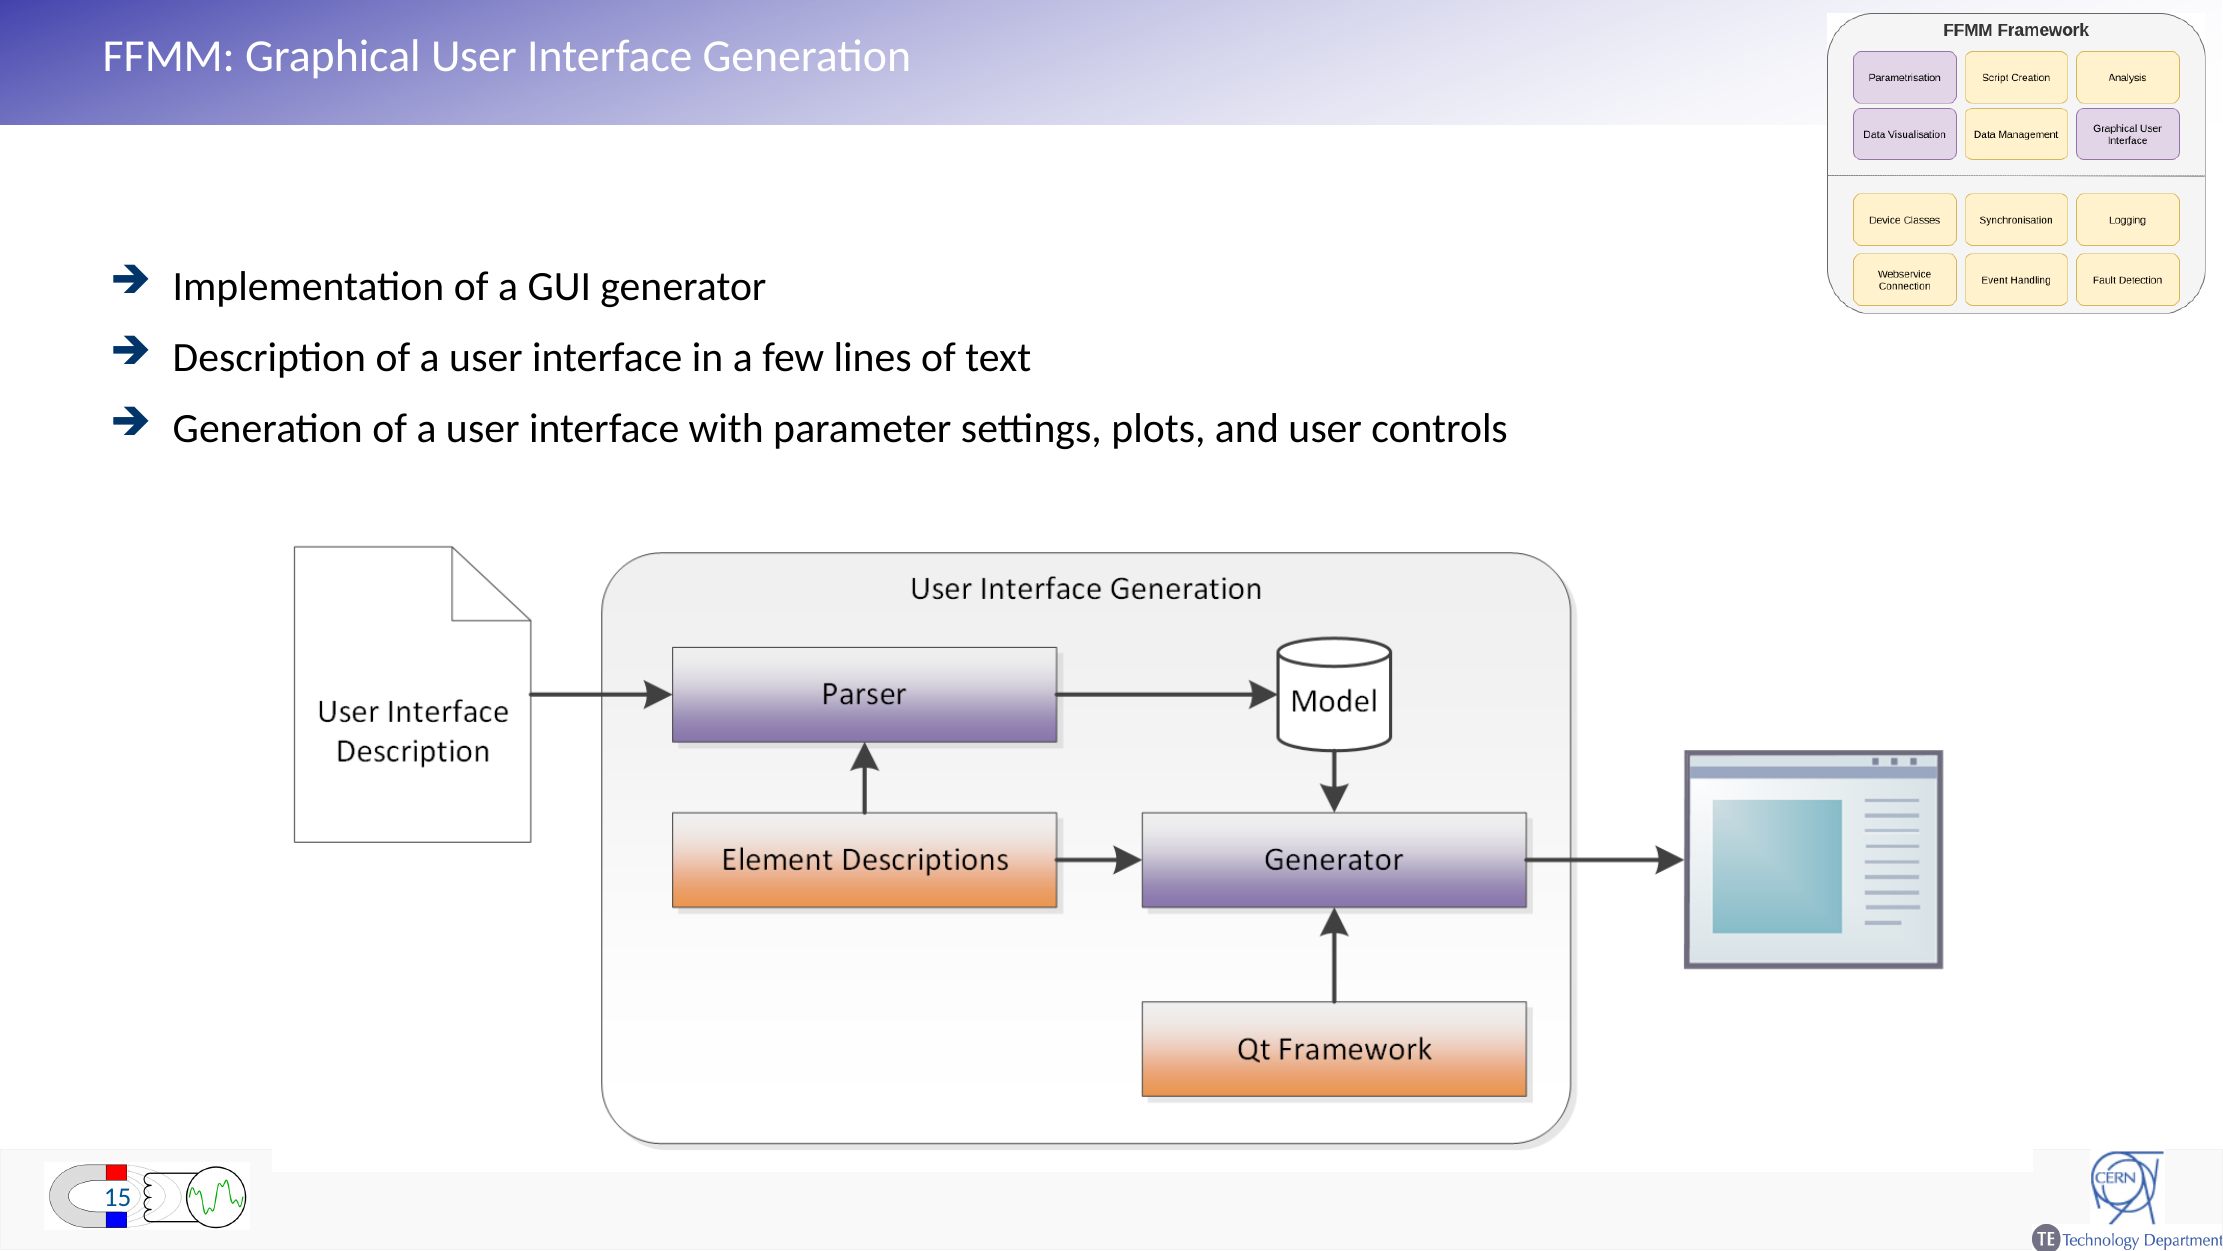

# FFMM: Graphical User Interface Generation
Implementation of a GUI generator
Description of a user interface in a few lines of text
Generation of a user interface with parameter settings, plots, and user controls